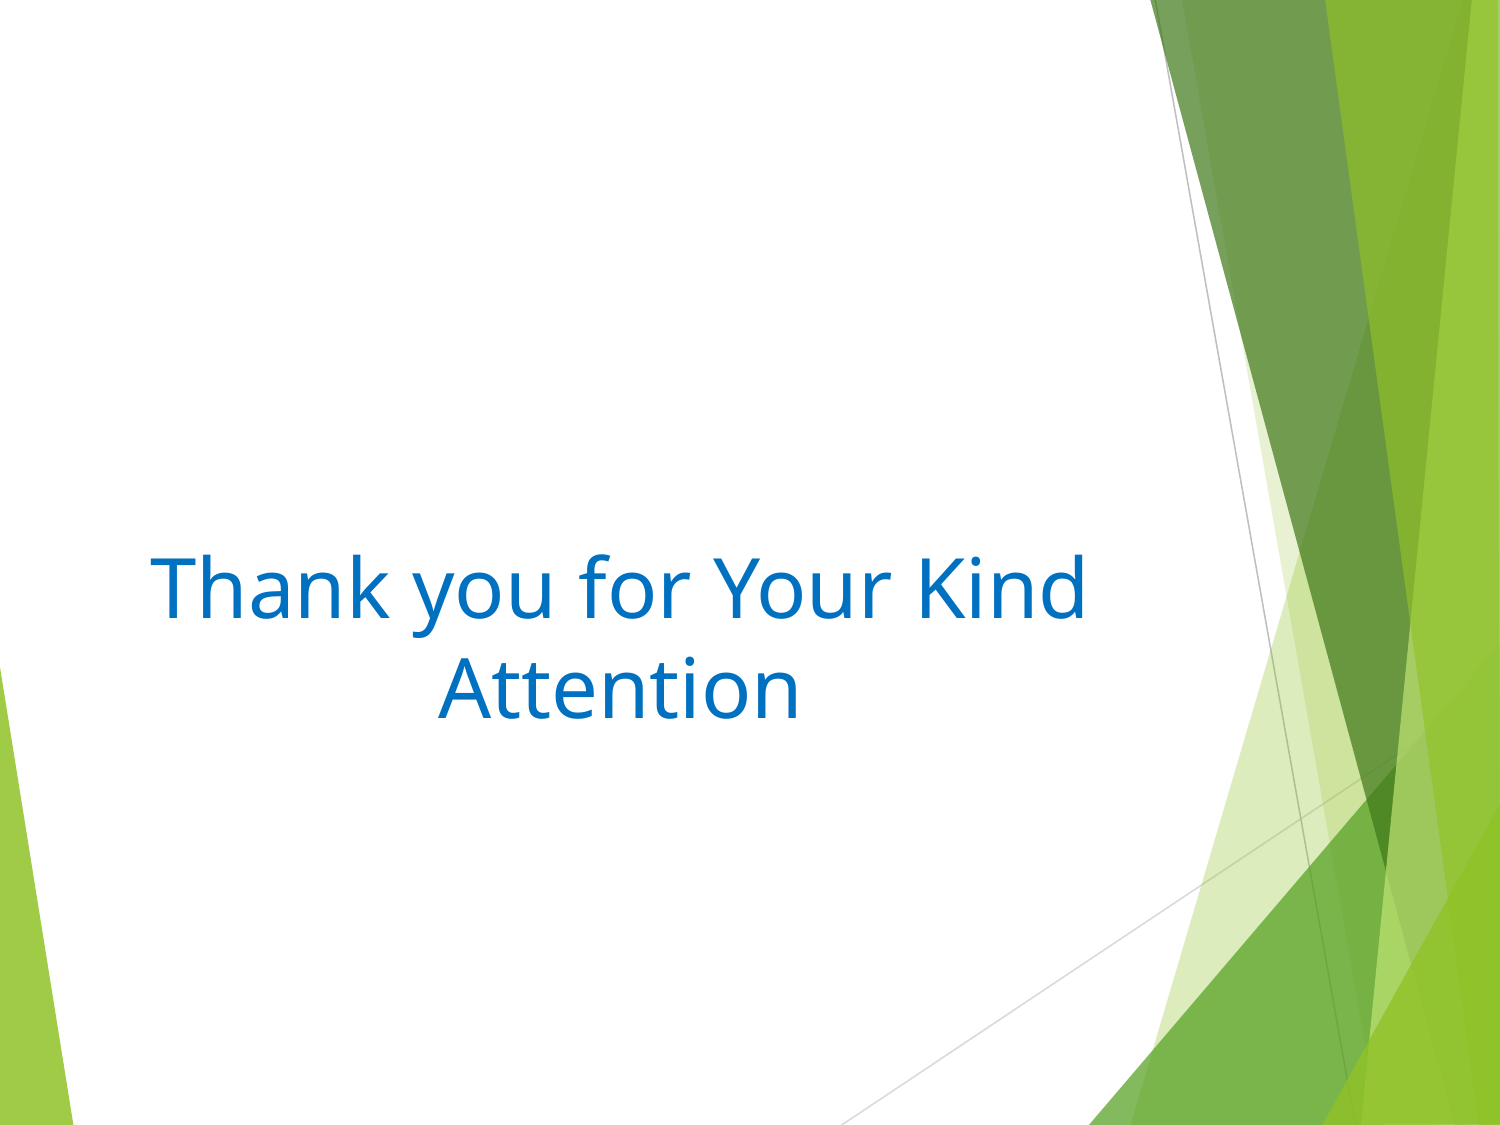

# Thank you for Your Kind Attention